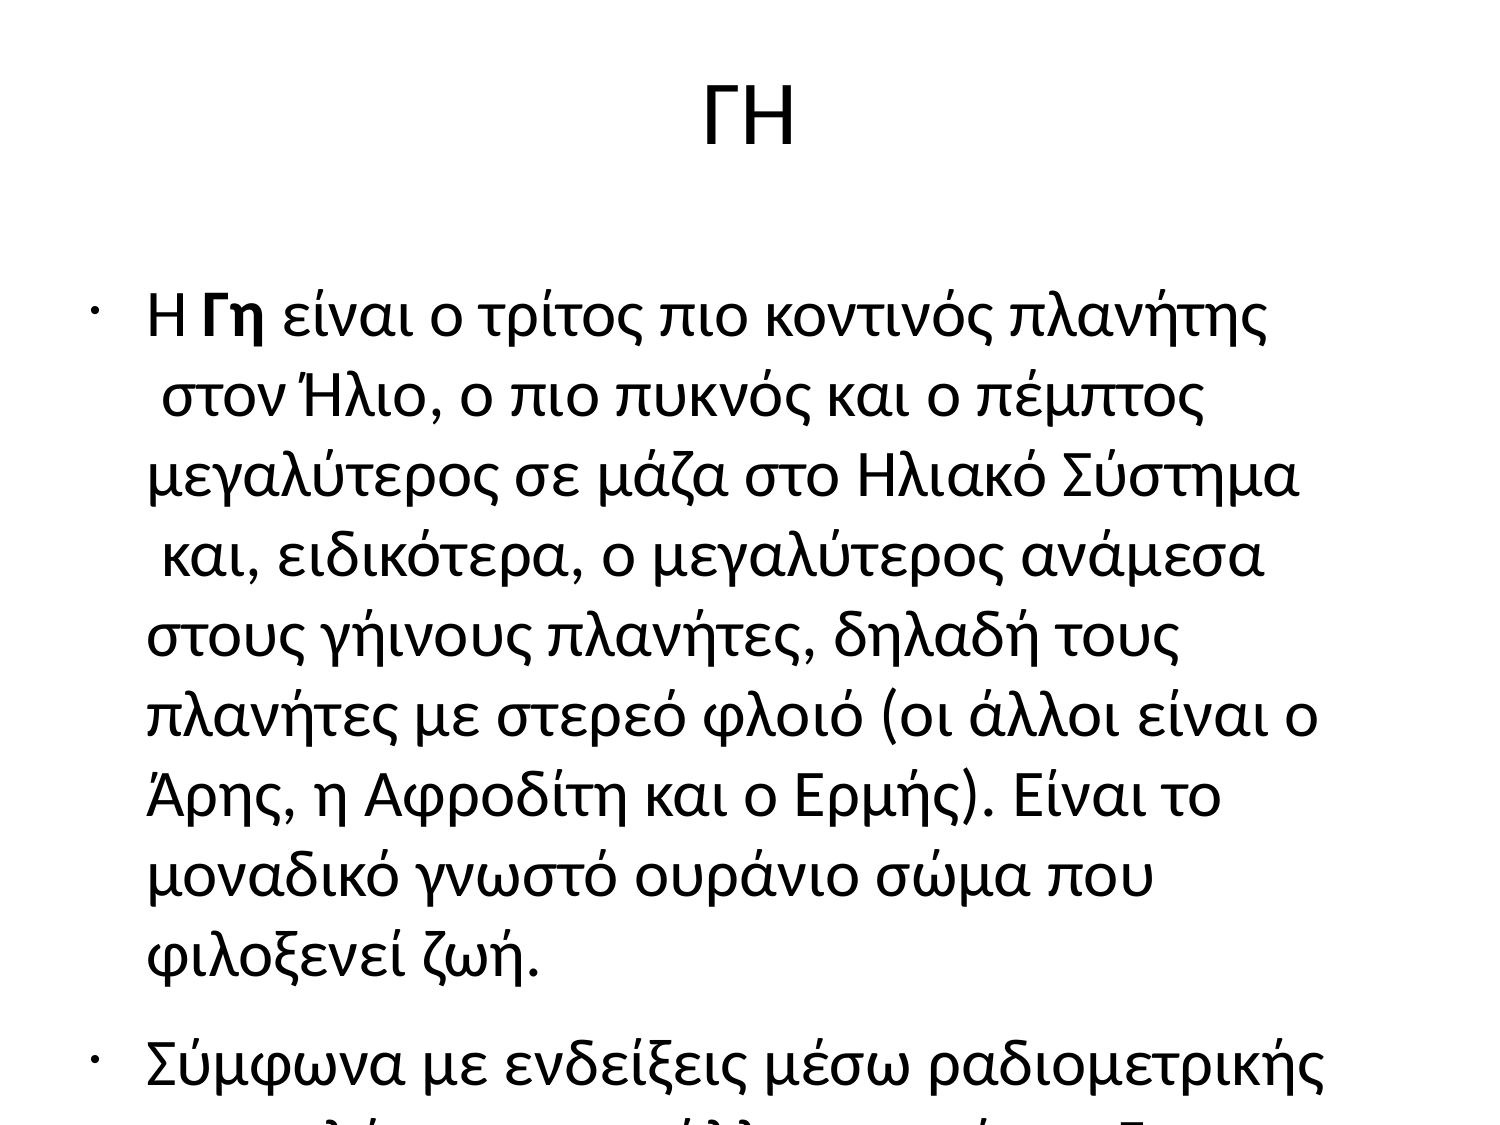

# ΓΗ
Η Γη είναι ο τρίτος πιο κοντινός πλανήτης στον Ήλιο, ο πιο πυκνός και ο πέμπτος μεγαλύτερος σε μάζα στο Ηλιακό Σύστημα και, ειδικότερα, ο μεγαλύτερος ανάμεσα στους γήινους πλανήτες, δηλαδή τους πλανήτες με στερεό φλοιό (οι άλλοι είναι ο Άρης, η Αφροδίτη και ο Ερμής). Είναι το μοναδικό γνωστό ουράνιο σώμα που φιλοξενεί ζωή.
Σύμφωνα με ενδείξεις μέσω ραδιομετρικής χρονολόγησης και άλλων πηγών, η Γη σχηματίστηκε πριν από 4,54 δισεκατομμύρια έτη.[3][4][5] Αλληλεπιδρά με τα άλλα αντικείμενα του χώρου μέσω βαρυτικών δυνάμεων, ιδιαίτερα με τον Ήλιο και τη Σελήνη, η οποία αποτελεί τον μοναδικό μόνιμο φυσικό δορυφόρο της. Η αλληλεπίδραση της Γης με το βαρυτικό πεδίο της Σελήνης δημιουργεί την παλίρροια των ωκεανών, σταθεροποιεί την κατεύθυνση του άξονα περιστροφής της Γης και σταδιακά μειώνει τον ρυθμό περιστροφής του πλανήτη μας.